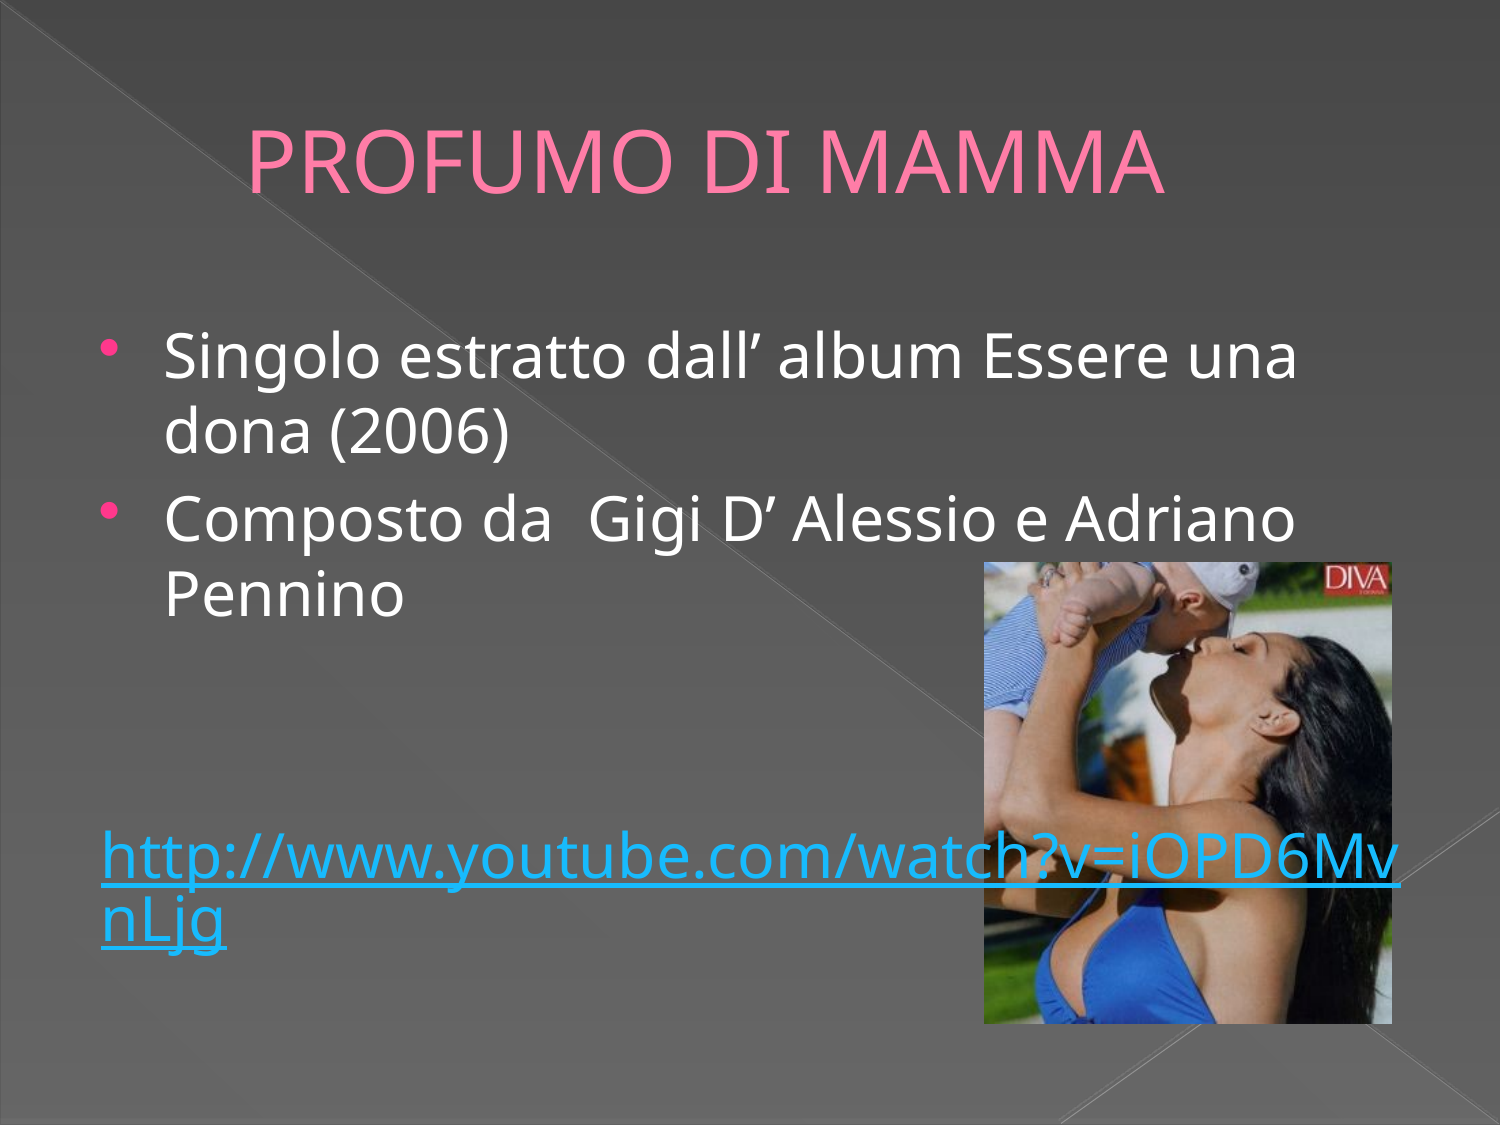

# PROFUMO DI MAMMA
Singolo estratto dall’ album Essere una dona (2006)
Composto da Gigi D’ Alessio e Adriano Pennino
http://www.youtube.com/watch?v=iOPD6MvnLjg